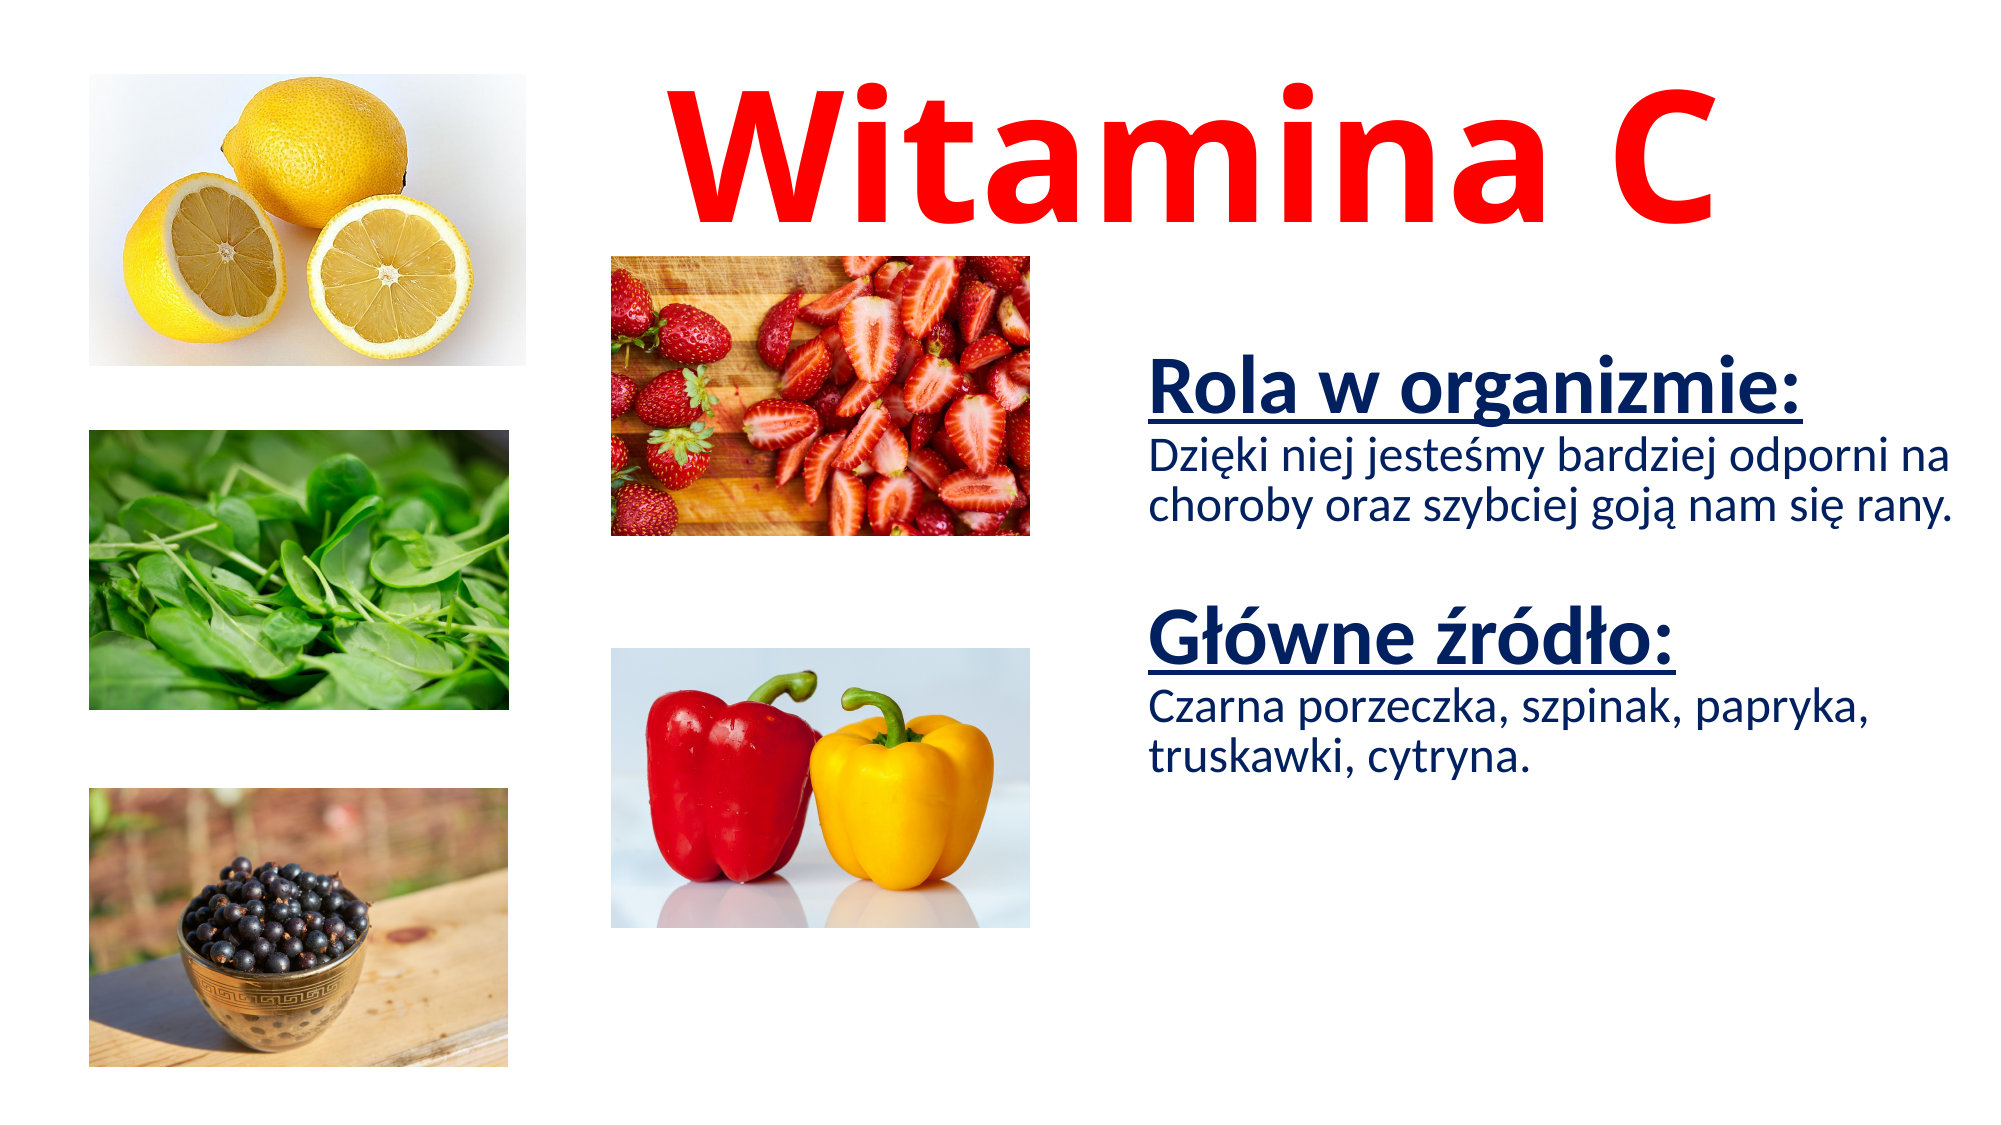

# Witamina C
Rola w organizmie:
Dzięki niej jesteśmy bardziej odporni na choroby oraz szybciej goją nam się rany.
Główne źródło:
Czarna porzeczka, szpinak, papryka, truskawki, cytryna.